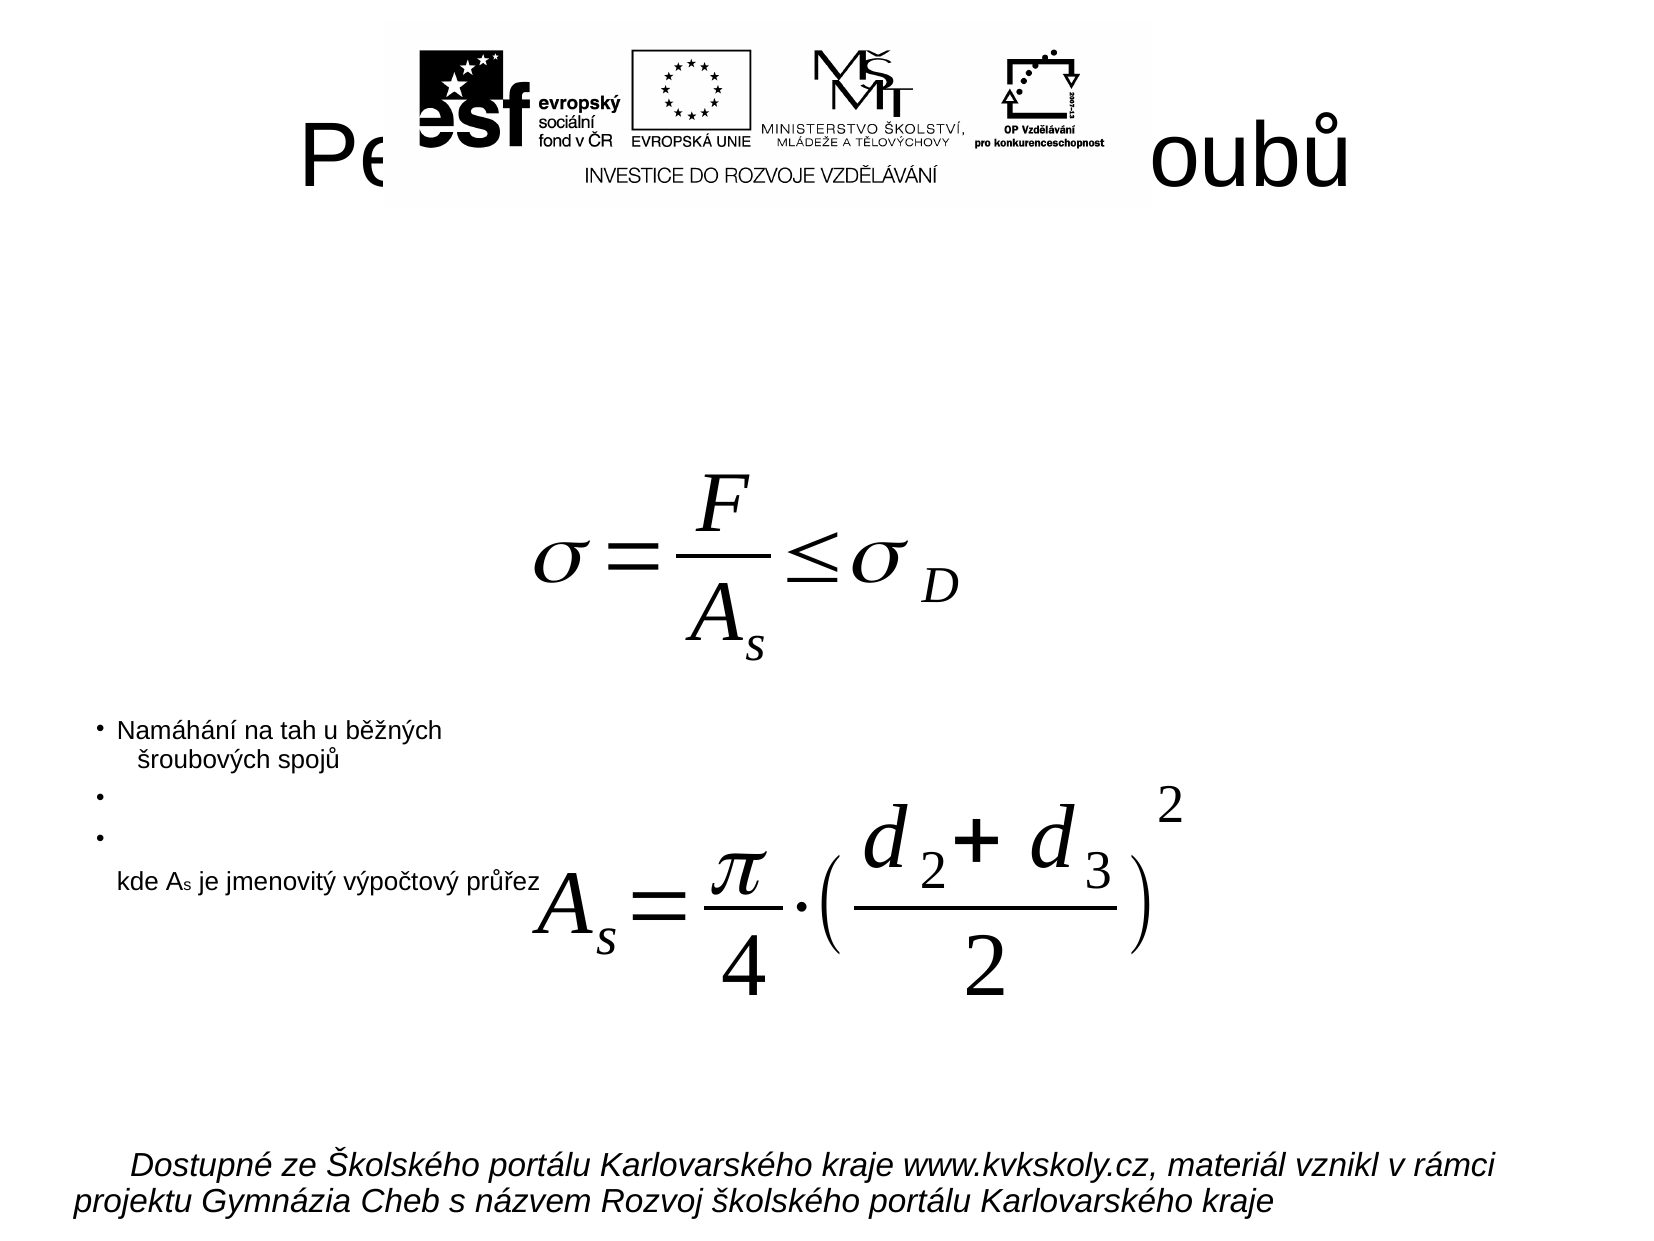

# Pevnostní výpočet šroubů
Namáhání na tah u běžných šroubových spojů
kde As je jmenovitý výpočtový průřez
	Dostupné ze Školského portálu Karlovarského kraje www.kvkskoly.cz, materiál vznikl v rámci projektu Gymnázia Cheb s názvem Rozvoj školského portálu Karlovarského kraje